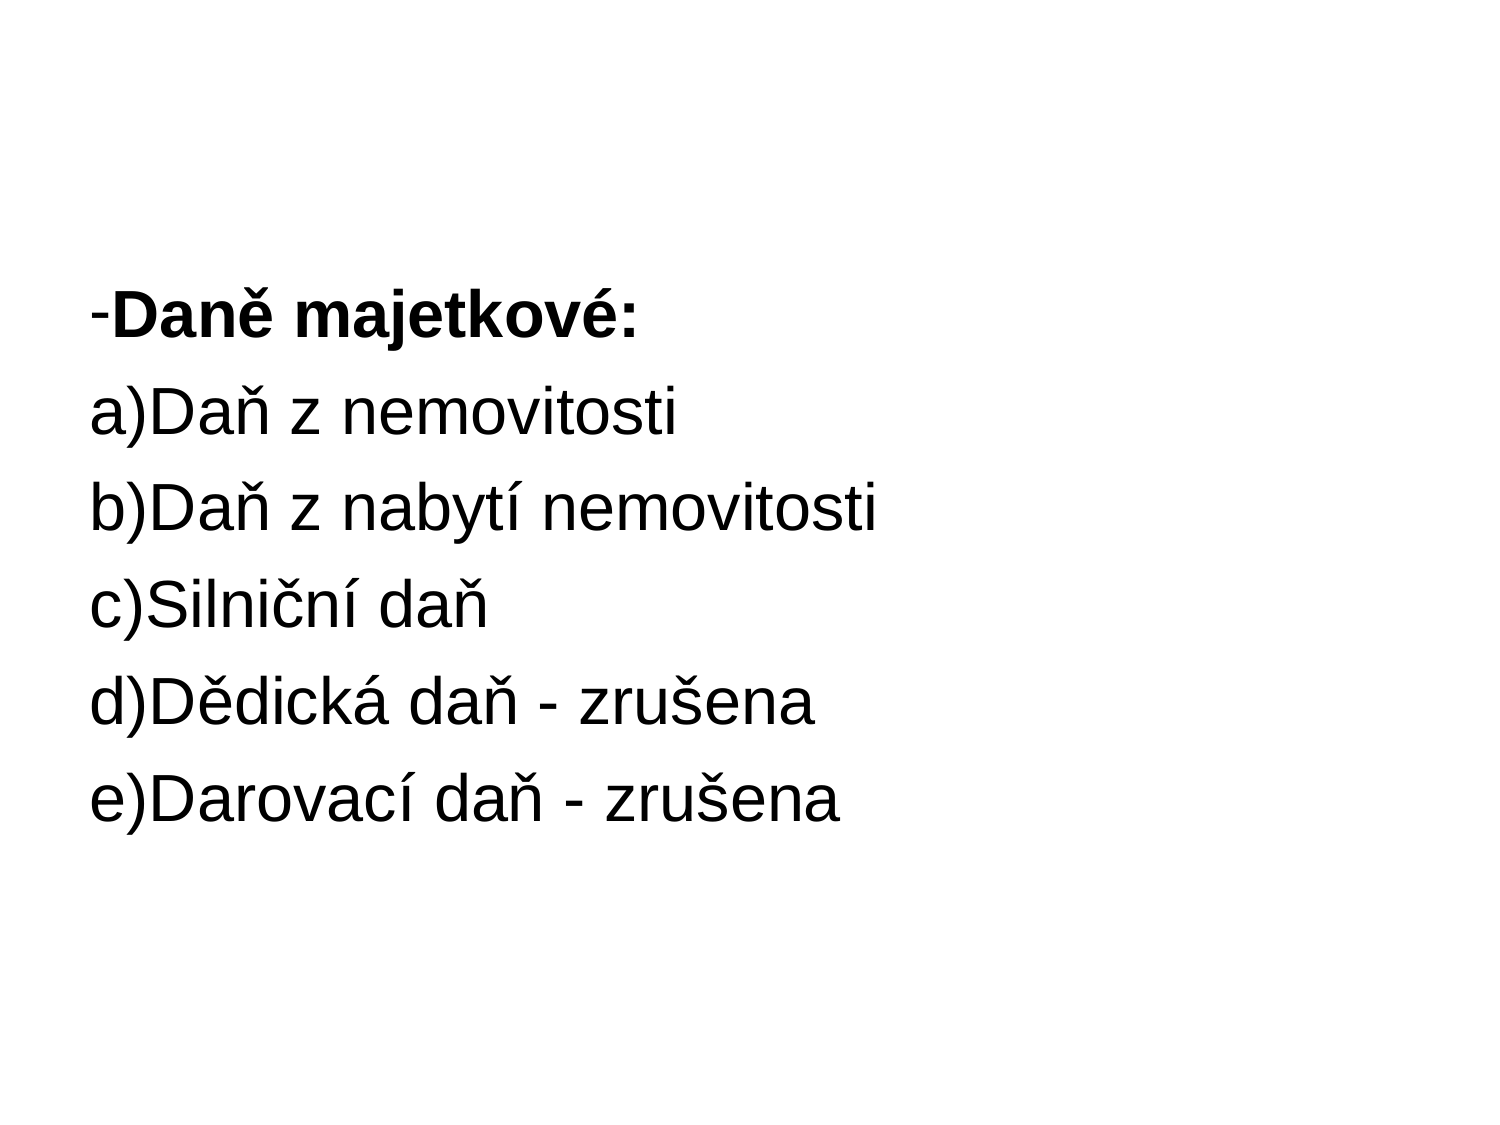

#
Daně majetkové:
Daň z nemovitosti
Daň z nabytí nemovitosti
Silniční daň
Dědická daň - zrušena
Darovací daň - zrušena